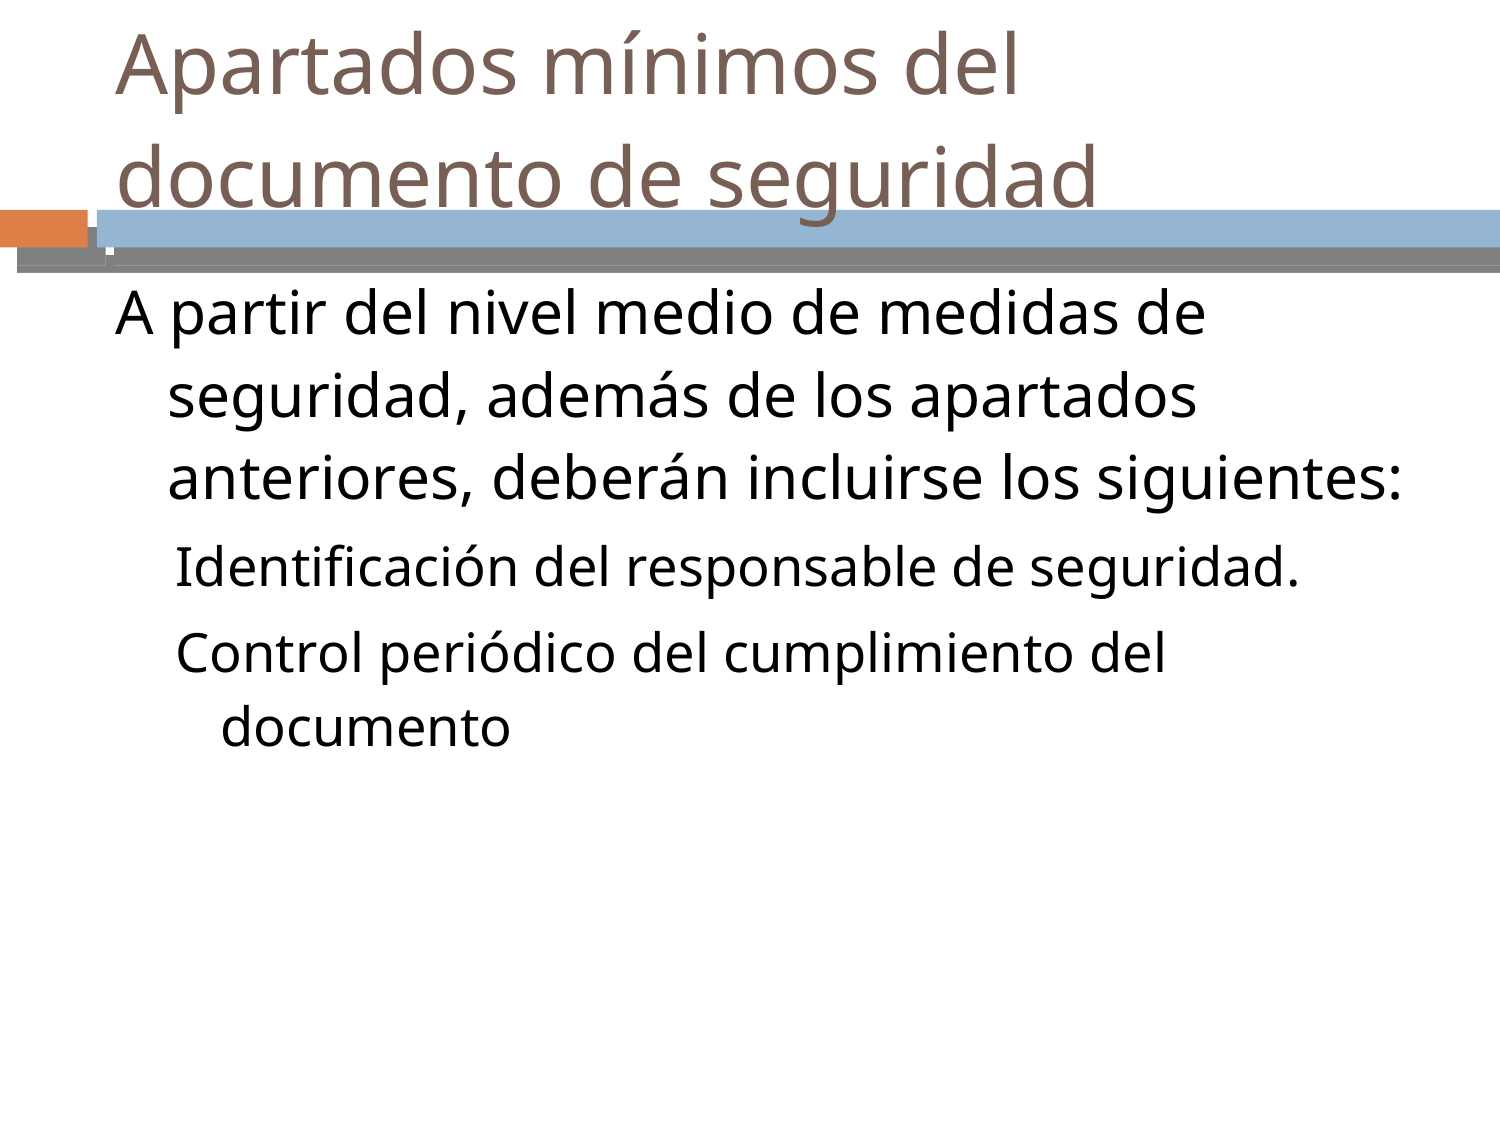

# Apartados mínimos del documento de seguridad
A partir del nivel medio de medidas de seguridad, además de los apartados anteriores, deberán incluirse los siguientes:
Identificación del responsable de seguridad.
Control periódico del cumplimiento del documento